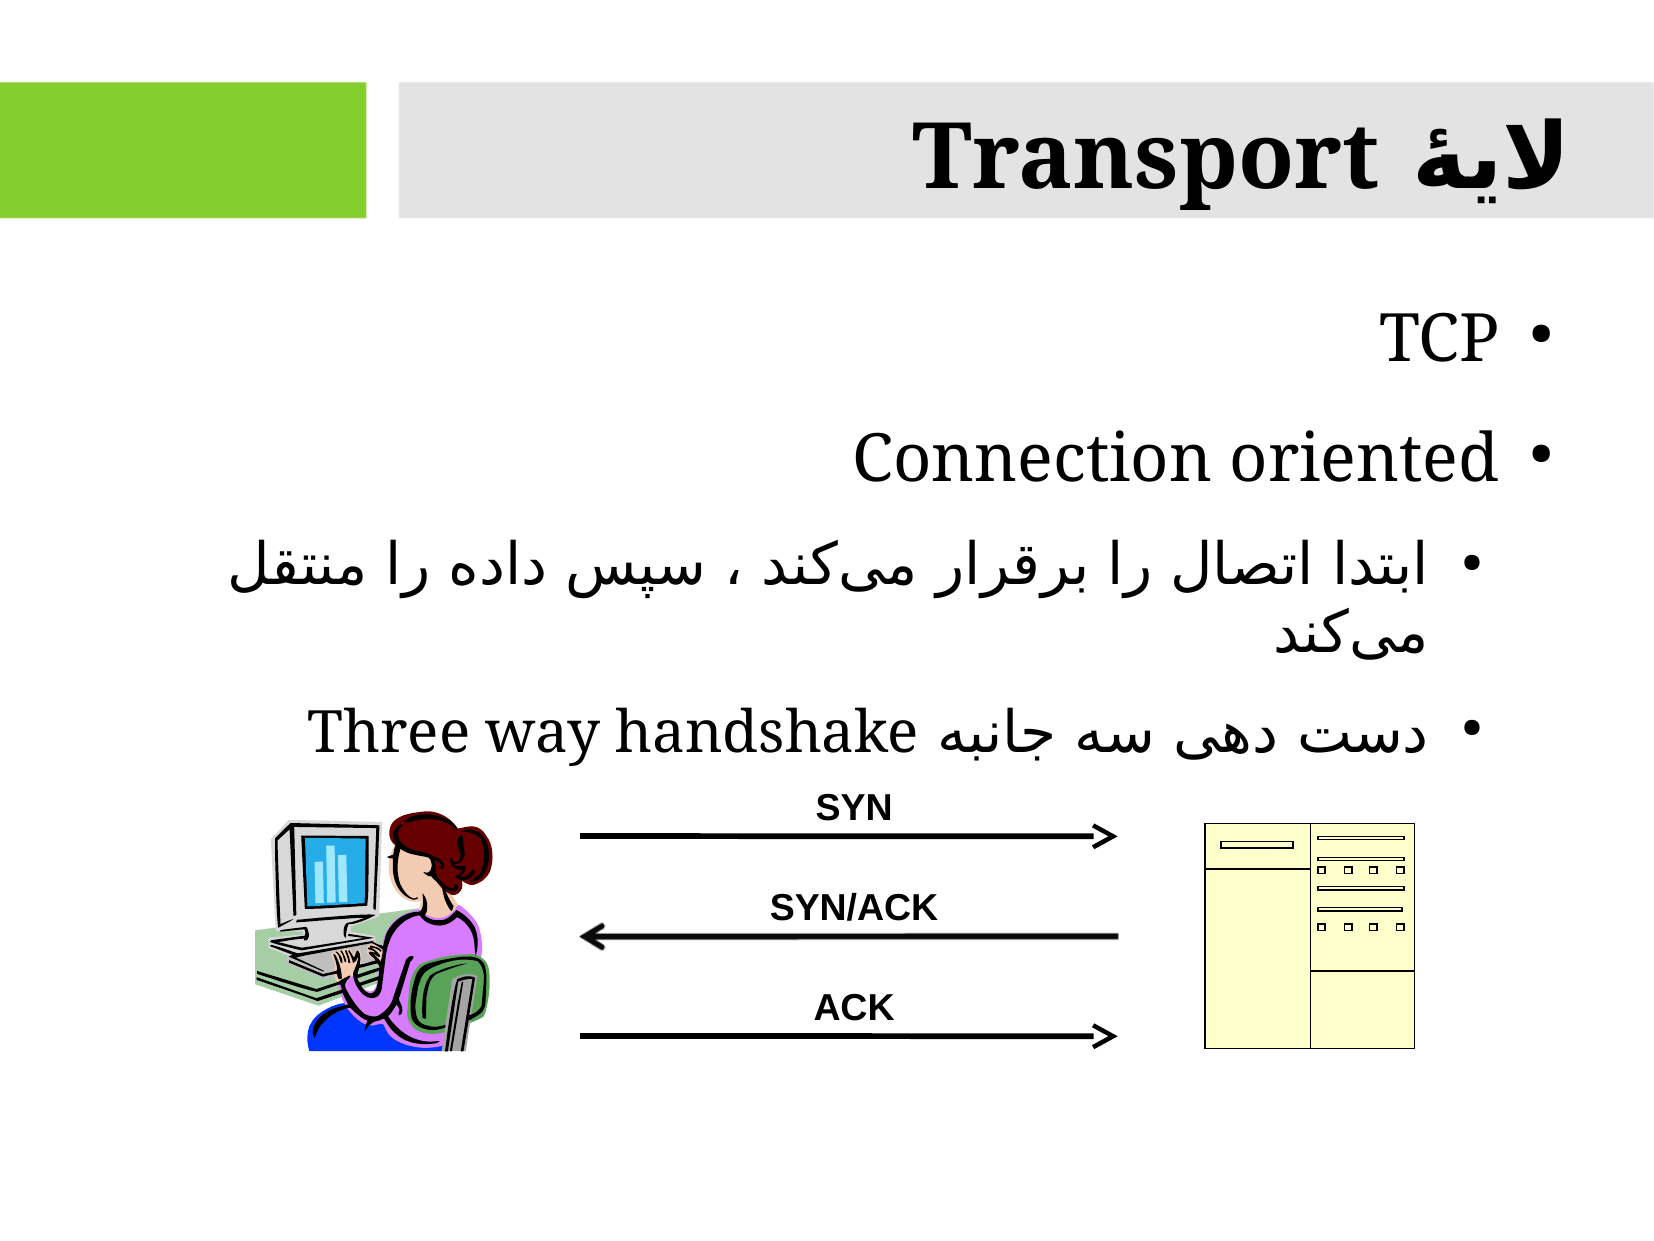

# لایهٔ Transport
TCP
Connection oriented
ابتدا اتصال را برقرار می‌کند ، سپس داده را منتقل می‌کند
دست دهی سه جانبه Three way handshake
SYN
SYN/ACK
ACK